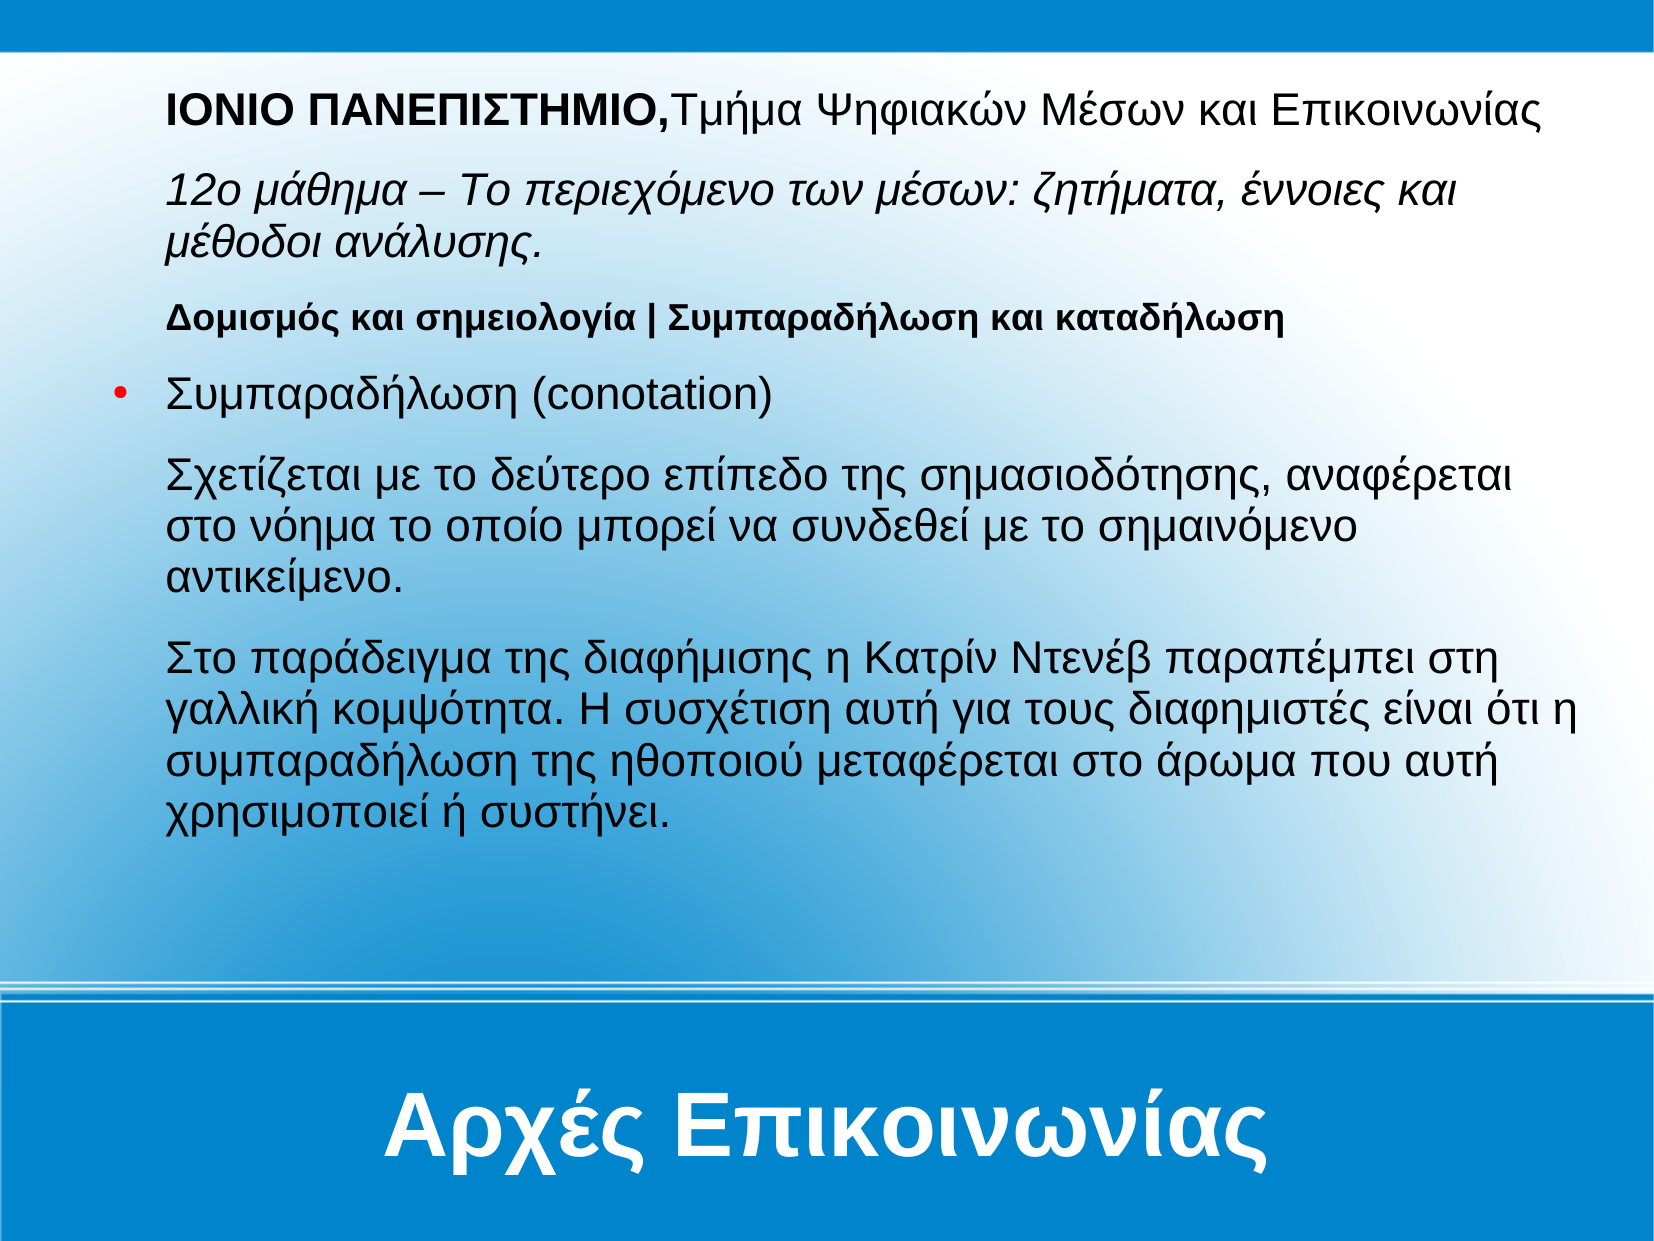

ΙΟΝΙΟ ΠΑΝΕΠΙΣΤΗΜΙΟ,Τμήμα Ψηφιακών Μέσων και Επικοινωνίας
12ο μάθημα – Το περιεχόμενο των μέσων: ζητήματα, έννοιες και μέθοδοι ανάλυσης.
Δομισμός και σημειολογία | Συμπαραδήλωση και καταδήλωση
Συμπαραδήλωση (conotation)
Σχετίζεται με το δεύτερο επίπεδο της σημασιοδότησης, αναφέρεται στο νόημα το οποίο μπορεί να συνδεθεί με το σημαινόμενο αντικείμενο.
Στο παράδειγμα της διαφήμισης η Κατρίν Ντενέβ παραπέμπει στη γαλλική κομψότητα. Η συσχέτιση αυτή για τους διαφημιστές είναι ότι η συμπαραδήλωση της ηθοποιού μεταφέρεται στο άρωμα που αυτή χρησιμοποιεί ή συστήνει.
# Αρχές Επικοινωνίας